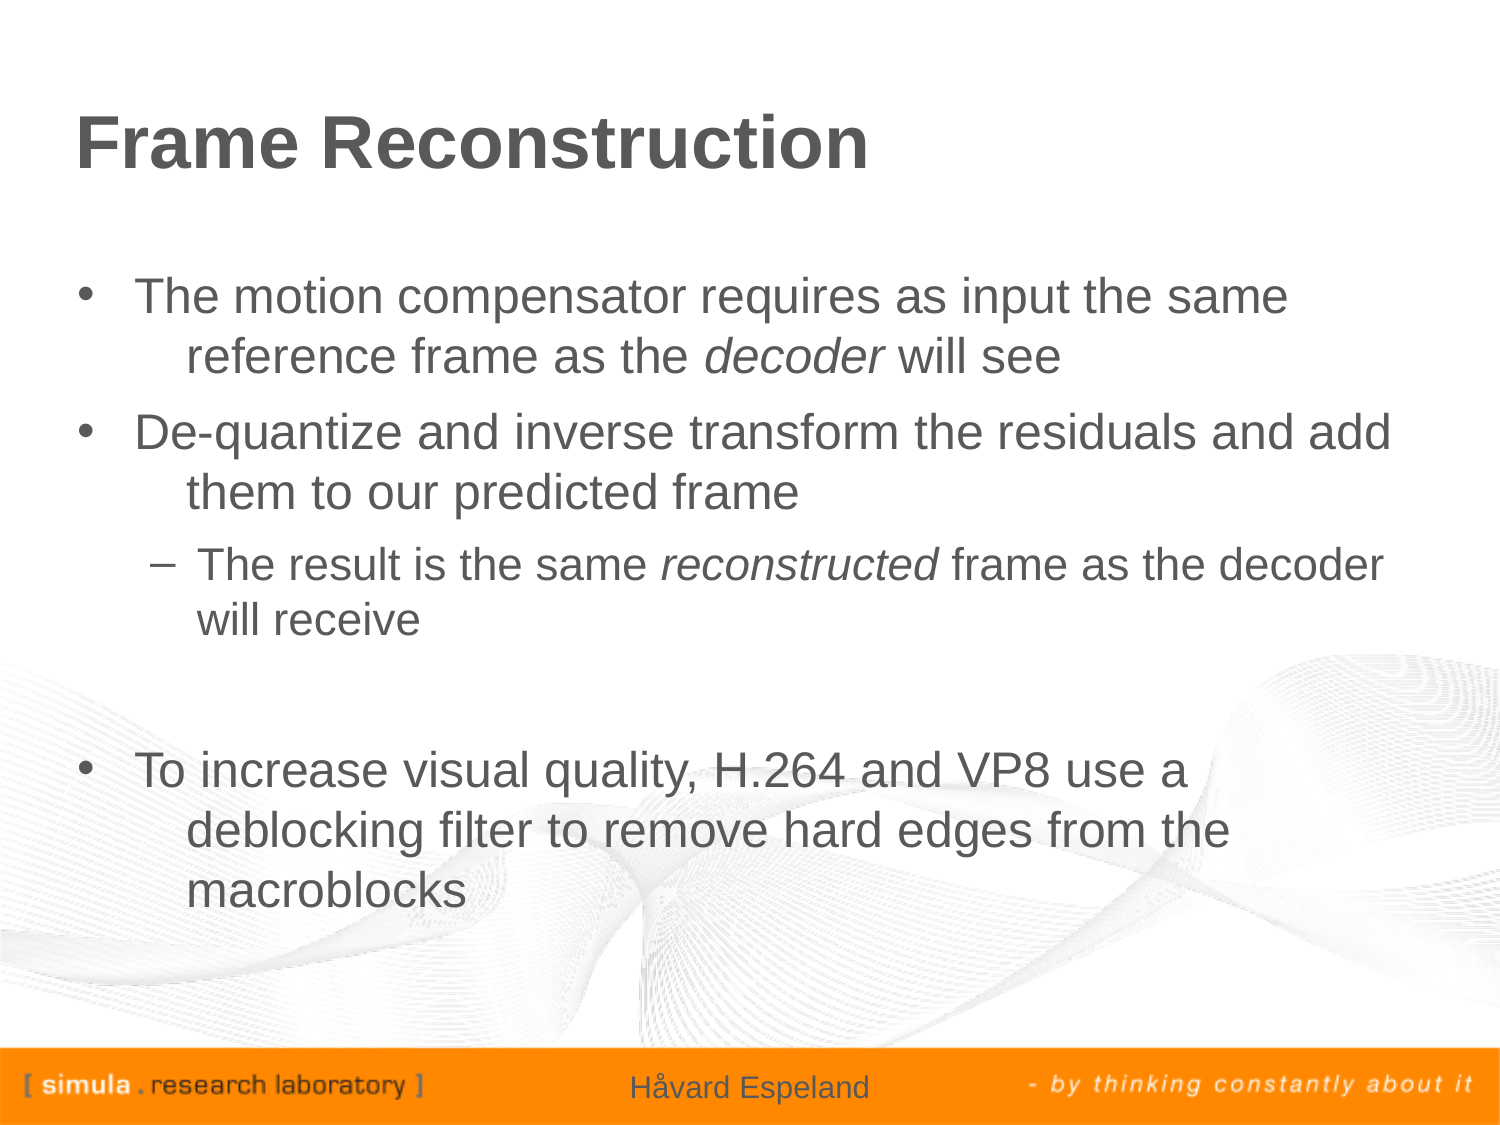

# Frame Reconstruction
The motion compensator requires as input the same reference frame as the decoder will see
De-quantize and inverse transform the residuals and add them to our predicted frame
The result is the same reconstructed frame as the decoder will receive
To increase visual quality, H.264 and VP8 use a deblocking filter to remove hard edges from the macroblocks